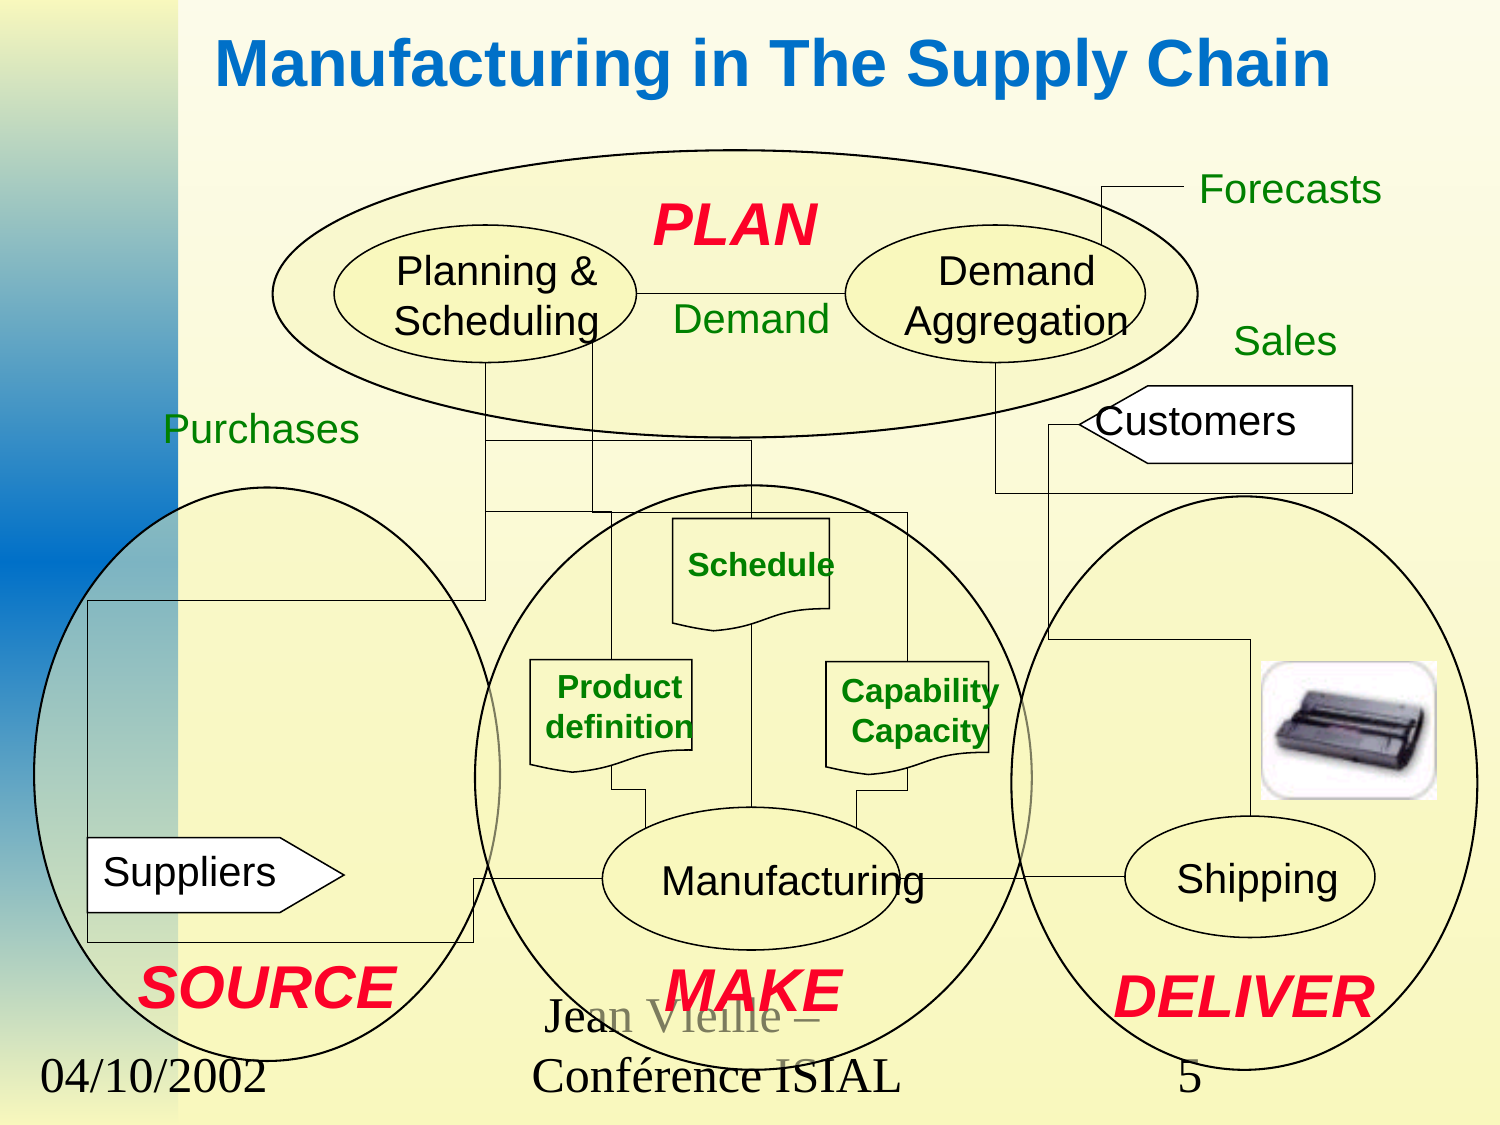

# Manufacturing in The Supply Chain
PLAN
Forecasts
Planning &
Scheduling
Demand
Aggregation
Demand
Sales
Customers
Purchases
MAKE
SOURCE
DELIVER
Schedule
Product
definition
Capability
Capacity
Manufacturing
Shipping
Suppliers
5